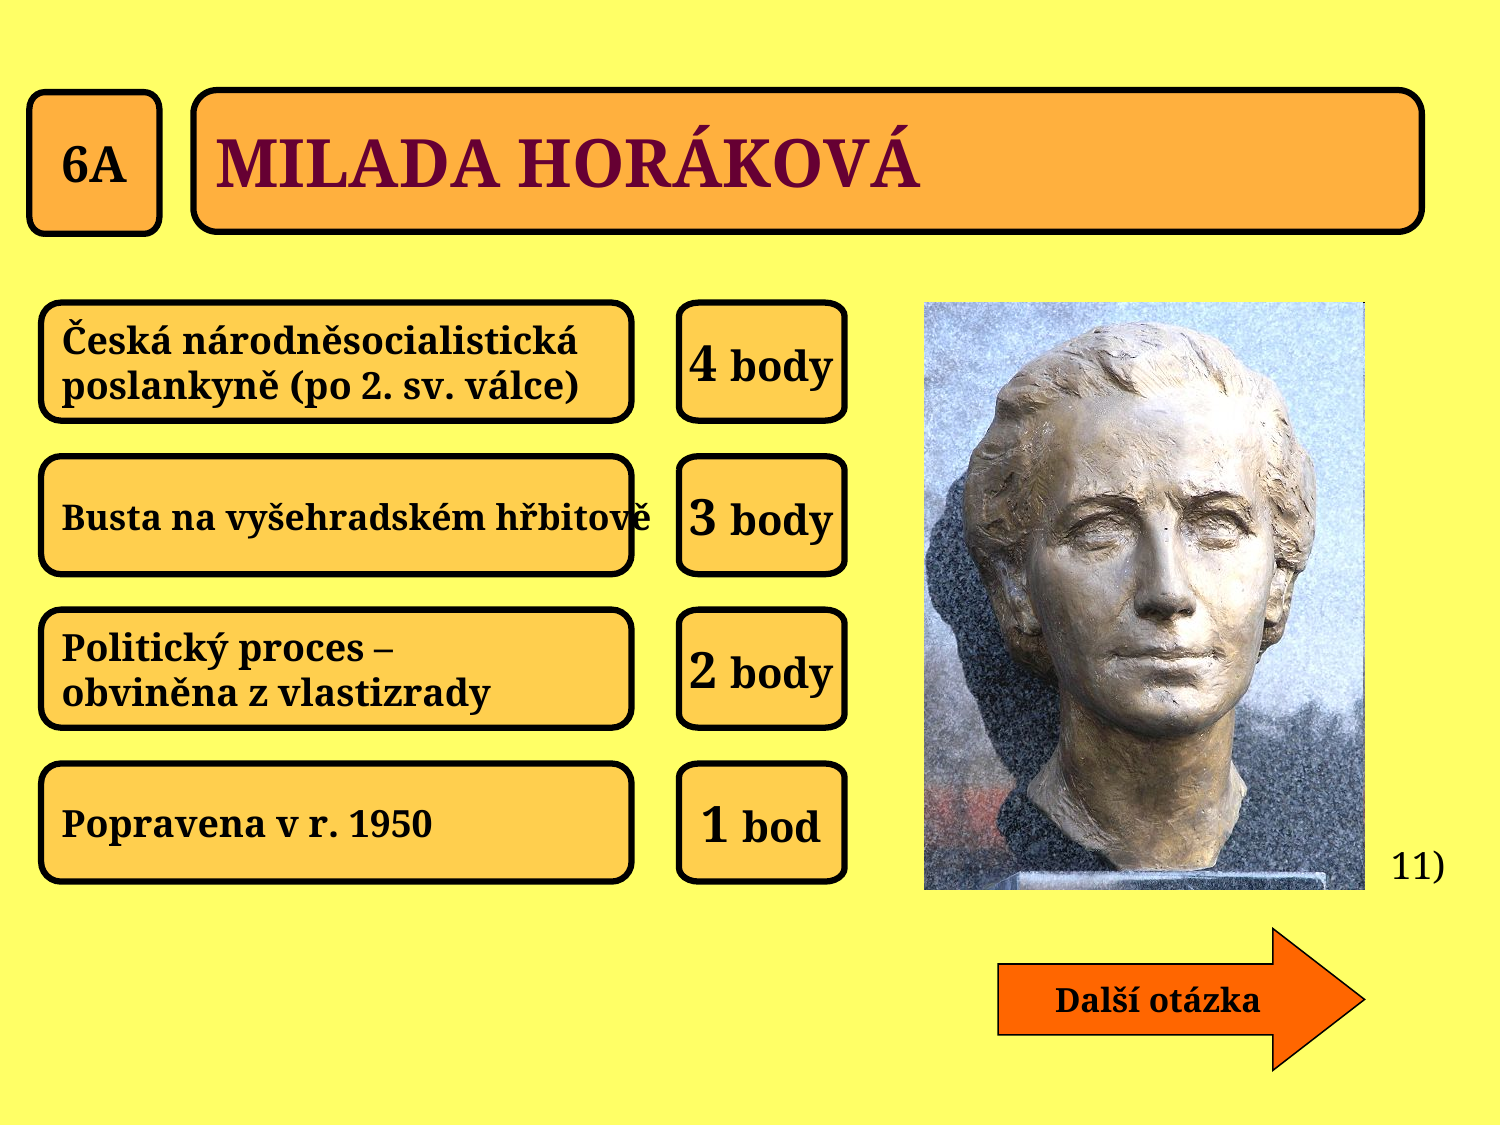

MILADA HORÁKOVÁ
6A
Česká národněsocialistická
poslankyně (po 2. sv. válce)
4 body
Busta na vyšehradském hřbitově
3 body
Politický proces –
obviněna z vlastizrady
2 body
Popravena v r. 1950
1 bod
11)
Další otázka